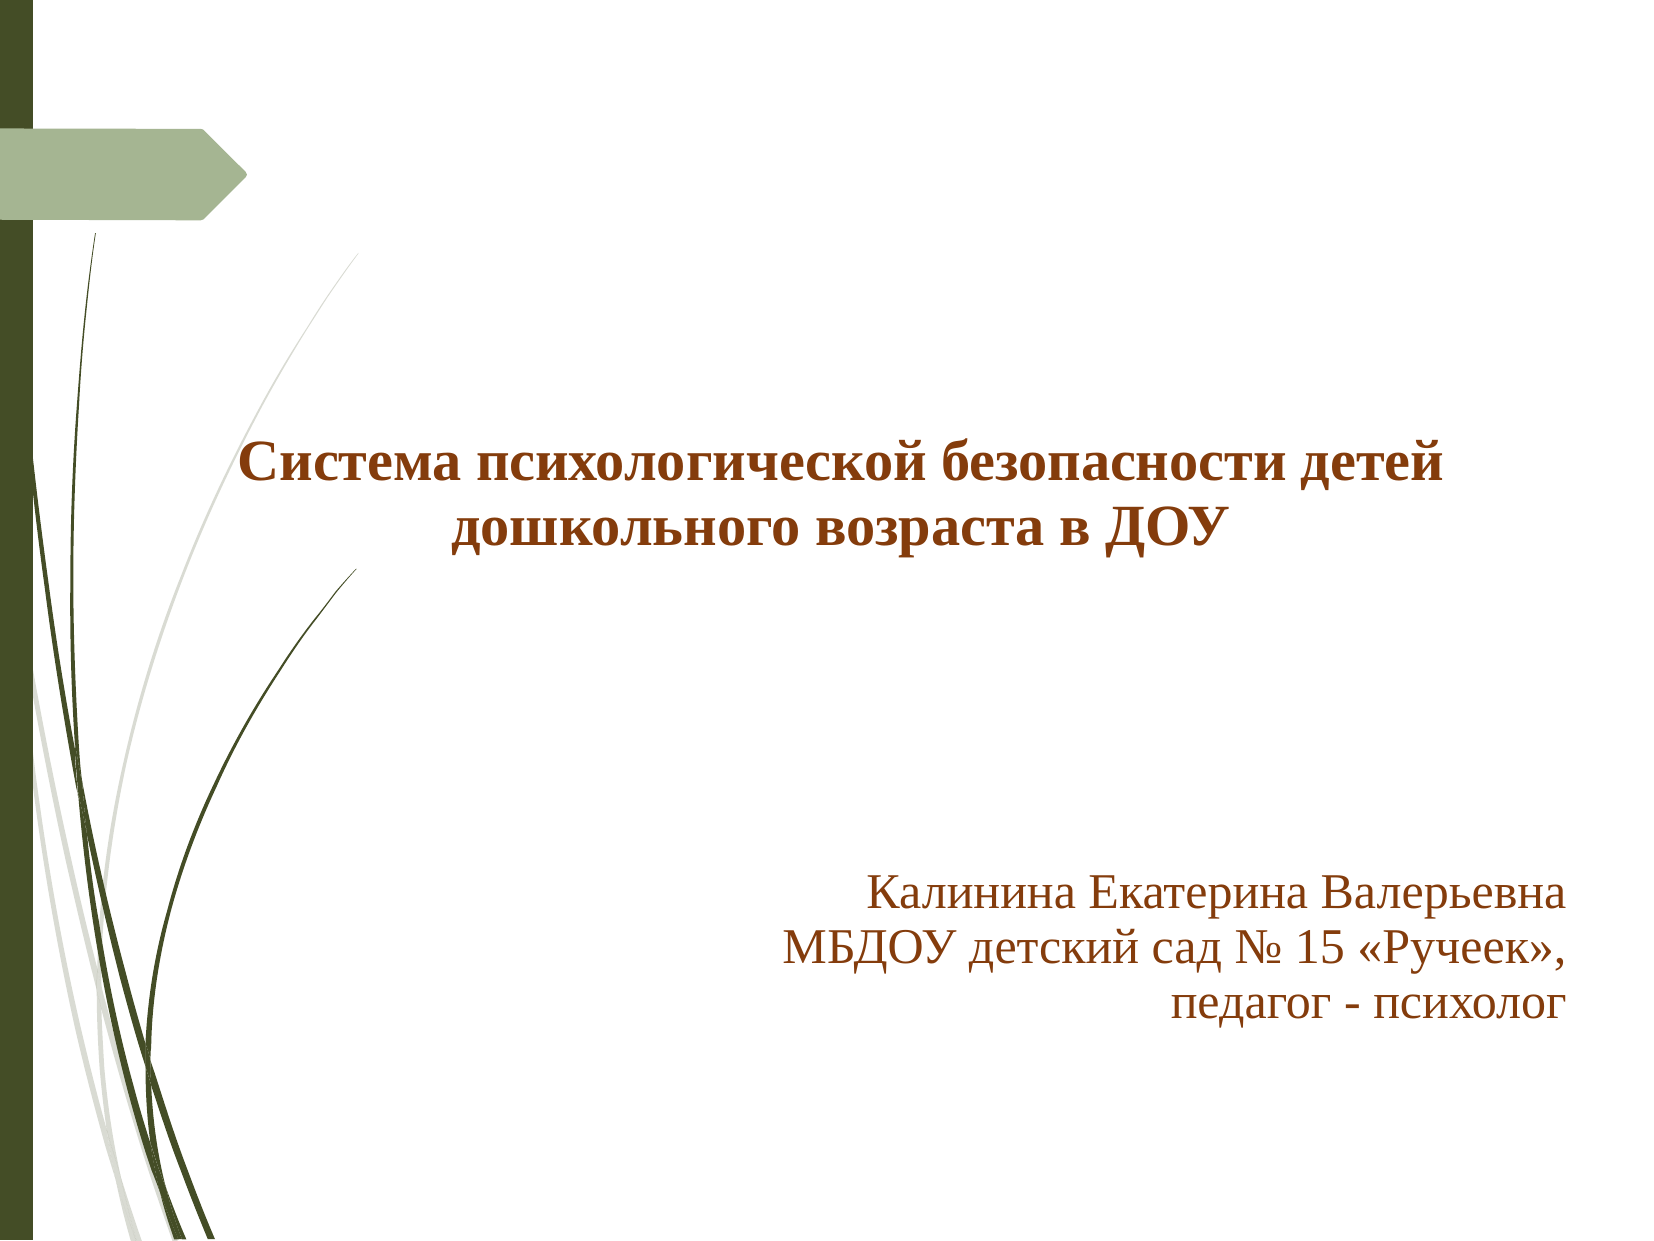

Система психологической безопасности детей
дошкольного возраста в ДОУ
Калинина Екатерина Валерьевна
МБДОУ детский сад № 15 «Ручеек»,
педагог - психолог